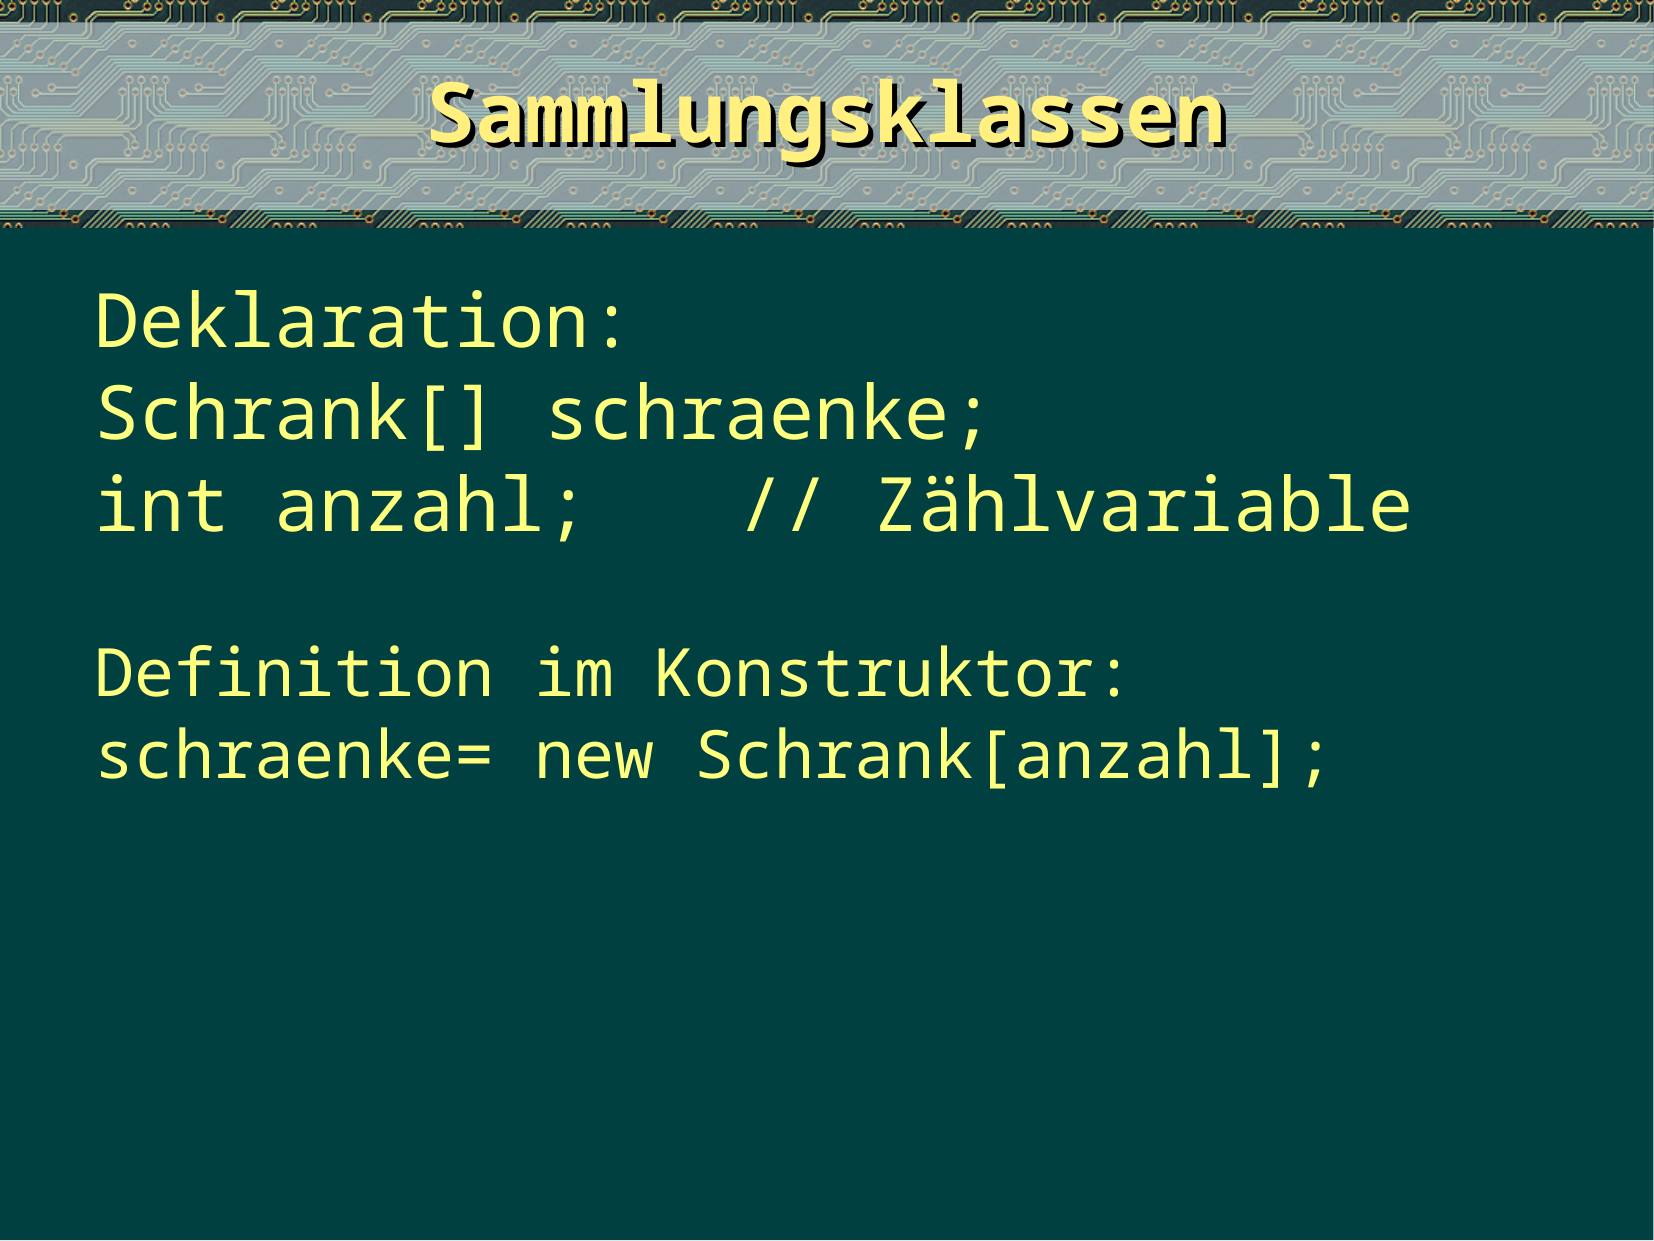

# Sammlungsklassen
Deklaration:
Schrank[] schraenke;
int anzahl;			// Zählvariable
Definition im Konstruktor:
schraenke= new Schrank[anzahl];